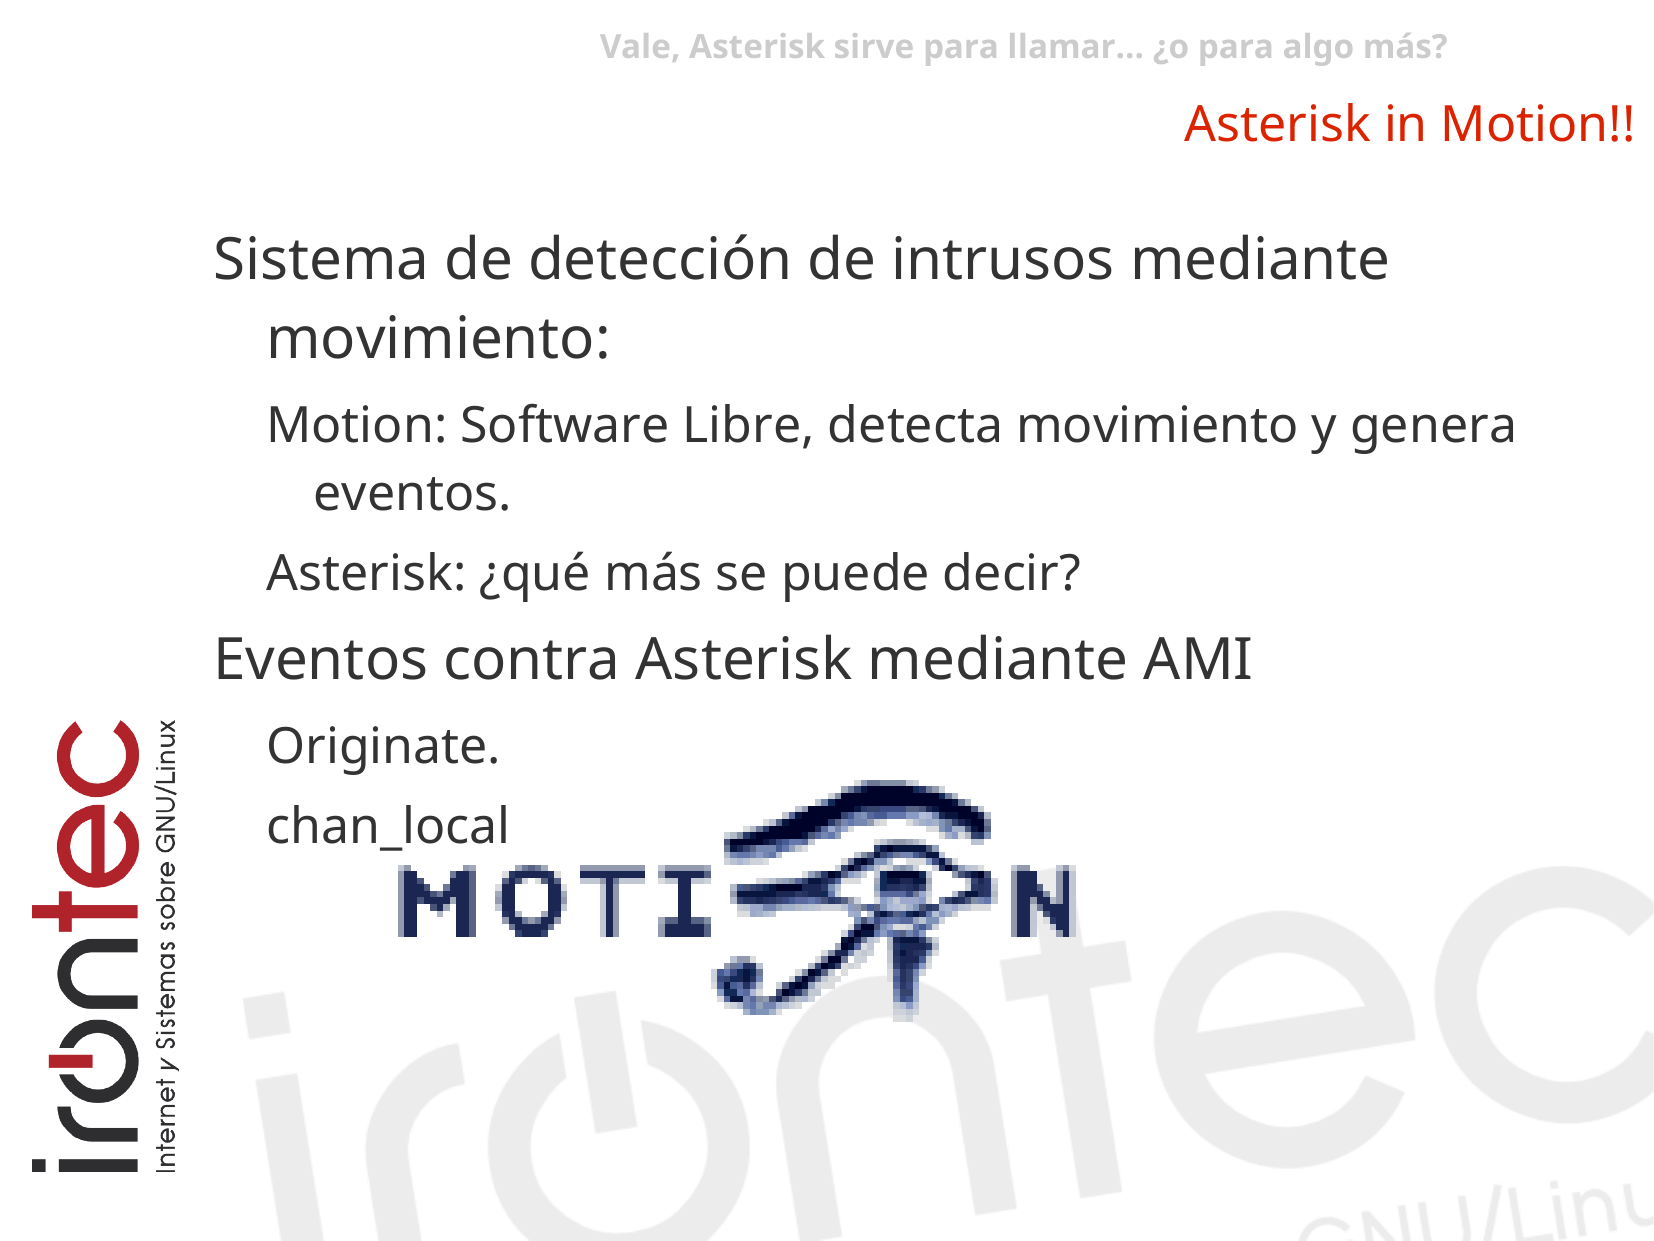

# Asterisk in Motion!!
Sistema de detección de intrusos mediante movimiento:
Motion: Software Libre, detecta movimiento y genera eventos.
Asterisk: ¿qué más se puede decir?
Eventos contra Asterisk mediante AMI
Originate.
chan_local